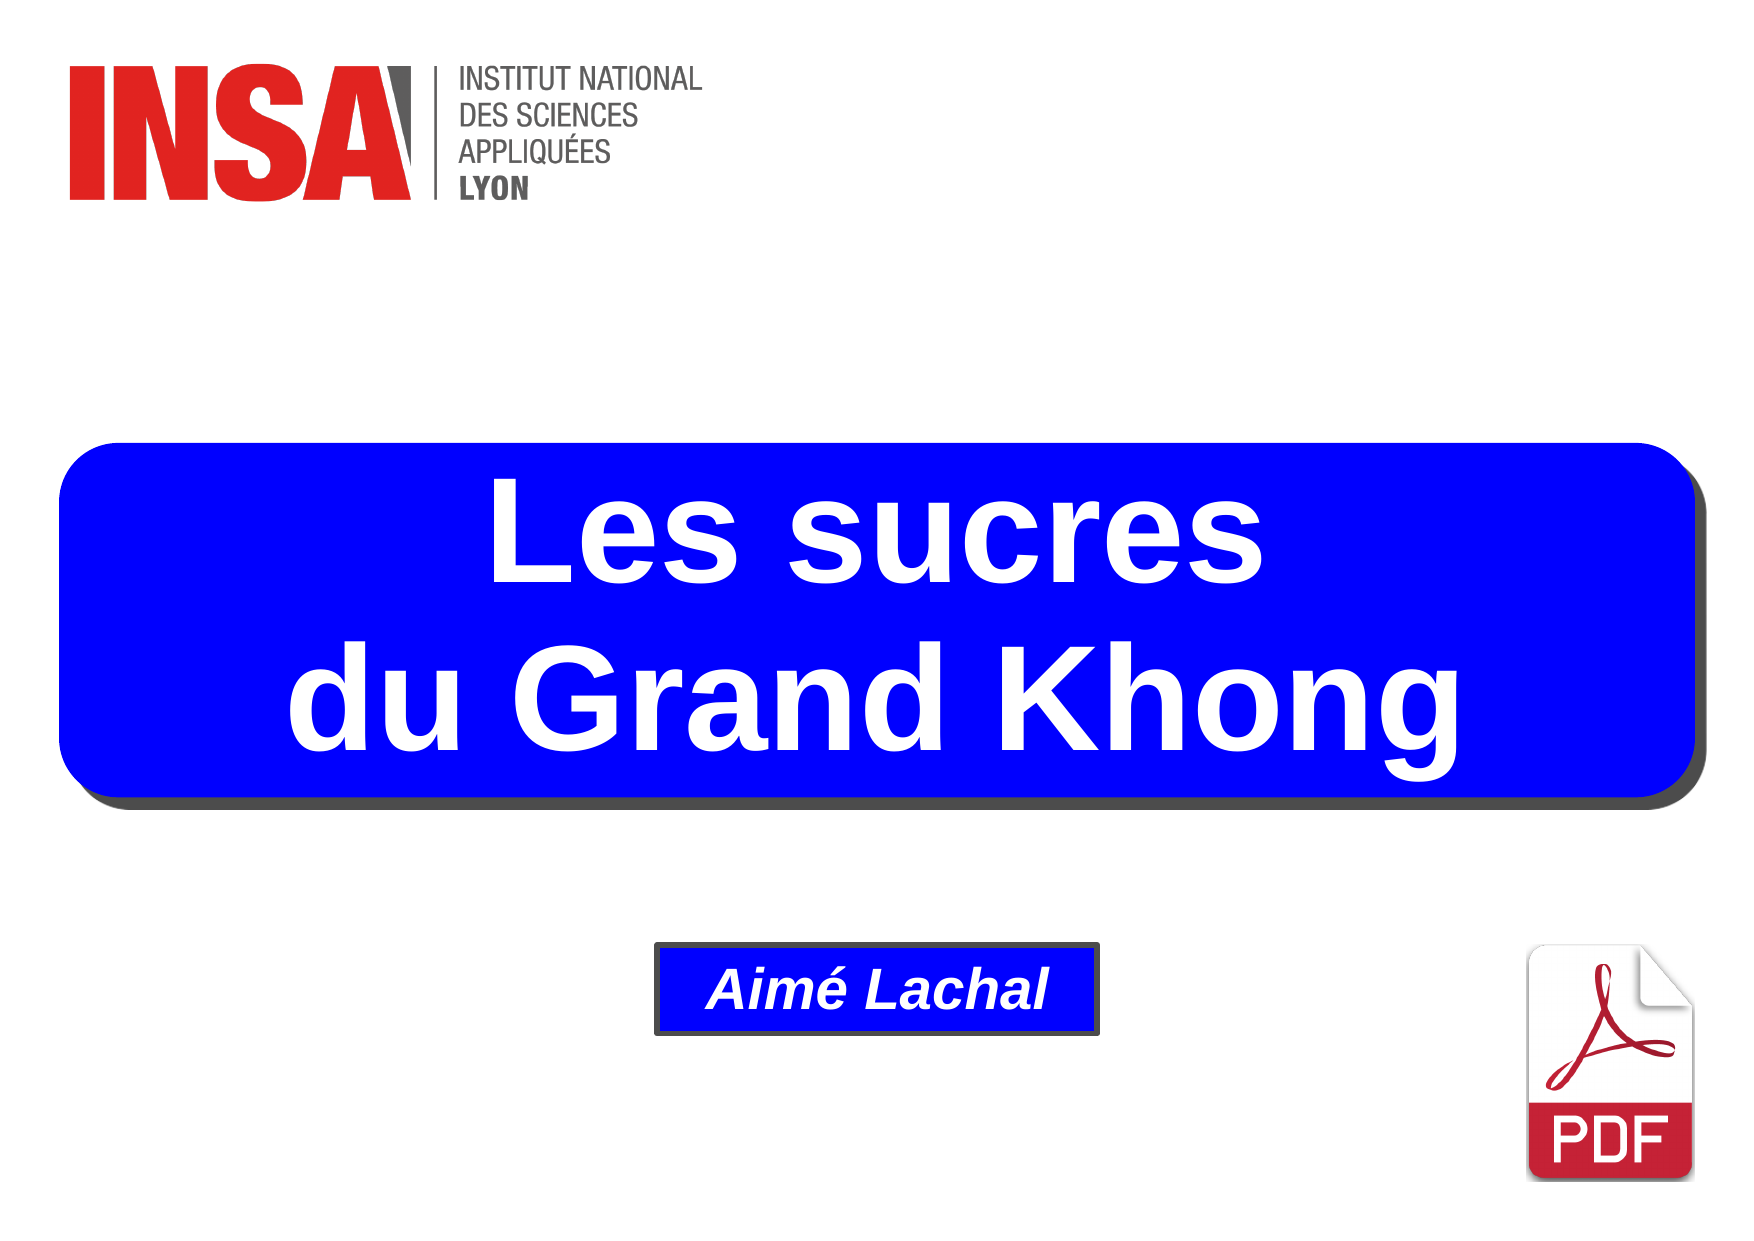

Les sucres
du Grand Khong
# Aimé Lachal